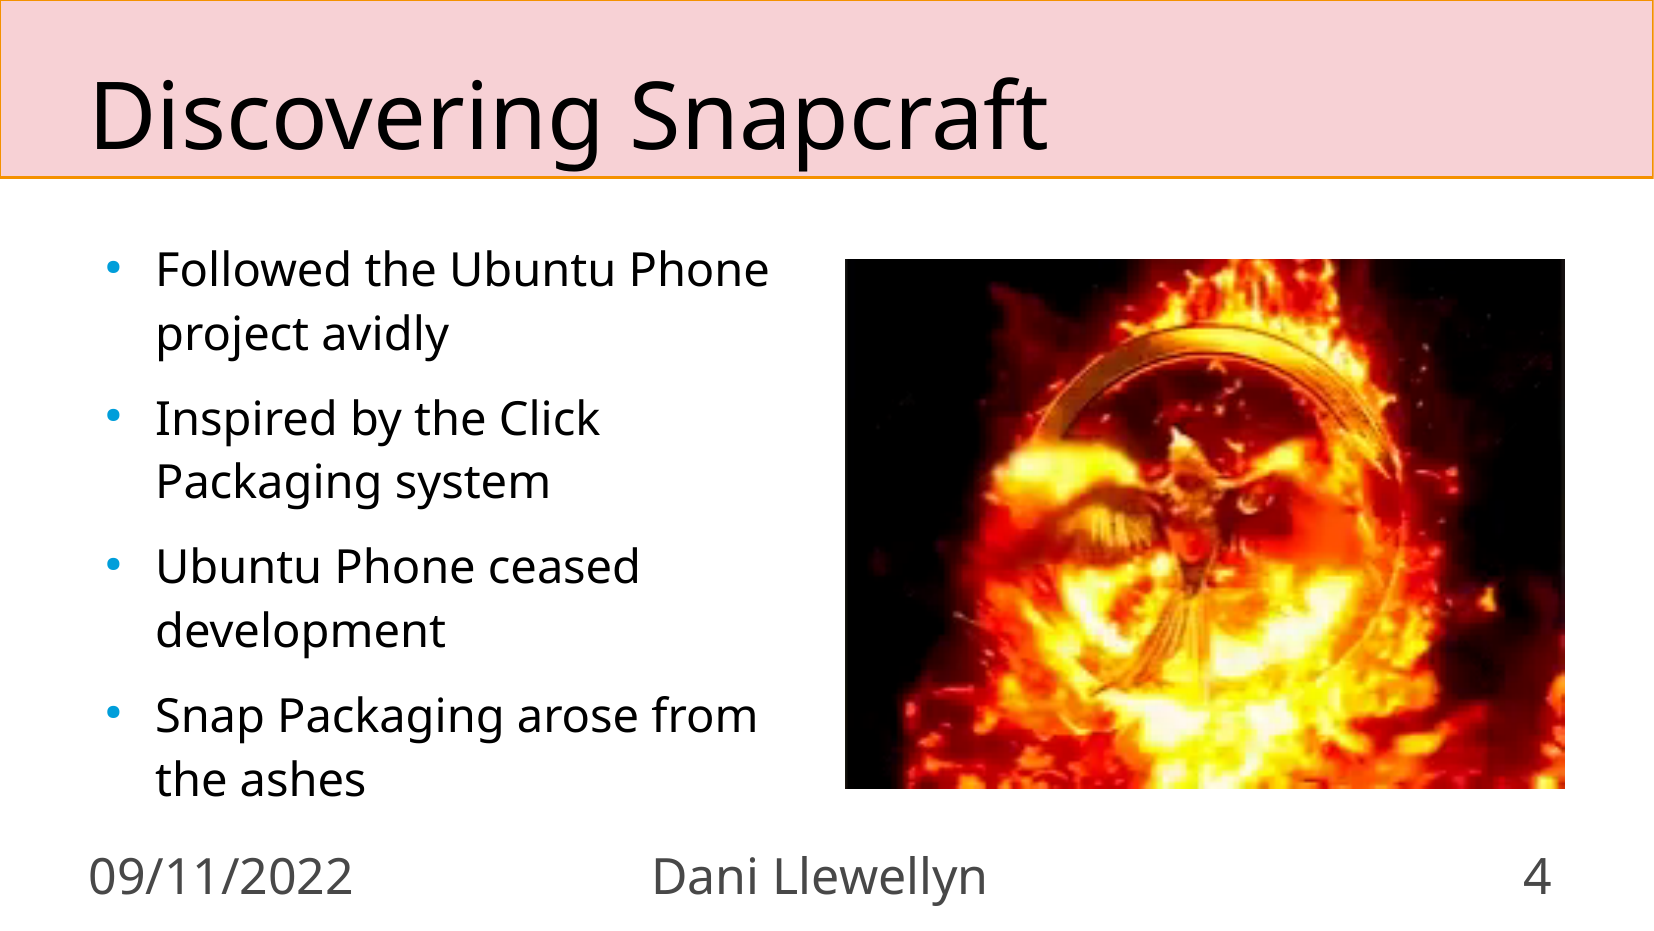

# Discovering Snapcraft
Followed the Ubuntu Phone project avidly
Inspired by the Click Packaging system
Ubuntu Phone ceased development
Snap Packaging arose from the ashes
09/11/2022
Dani Llewellyn
4